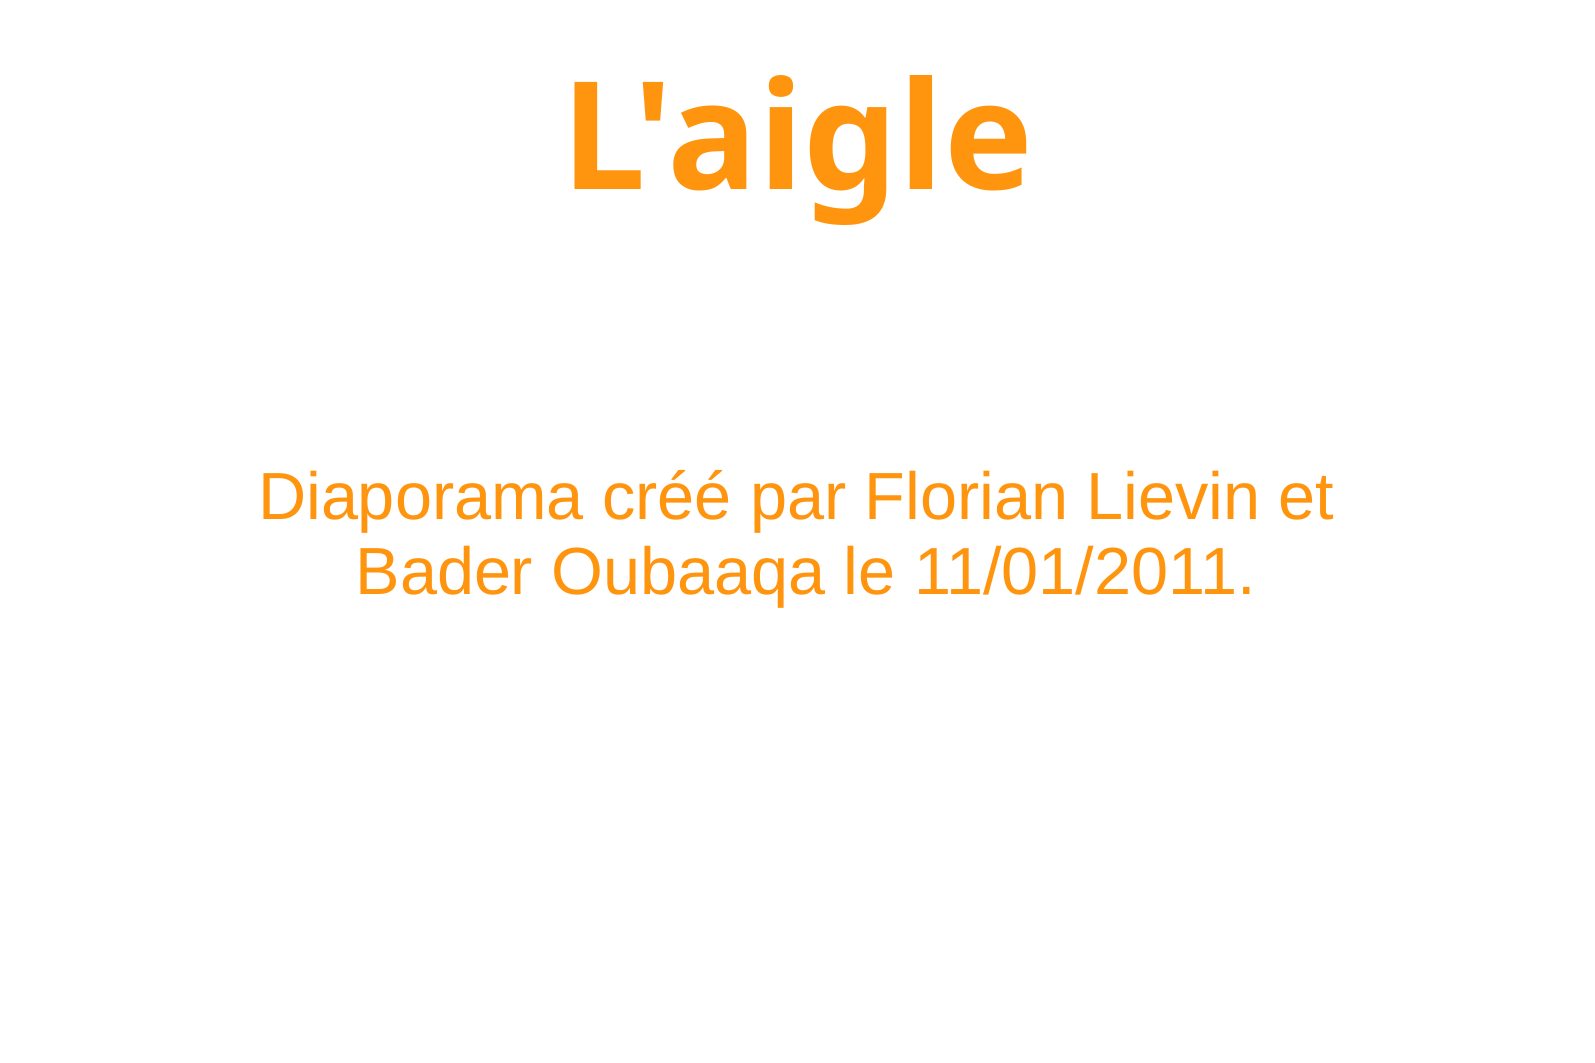

# L'aigle
Diaporama créé par Florian Lievin et
Bader Oubaaqa le 11/01/2011.